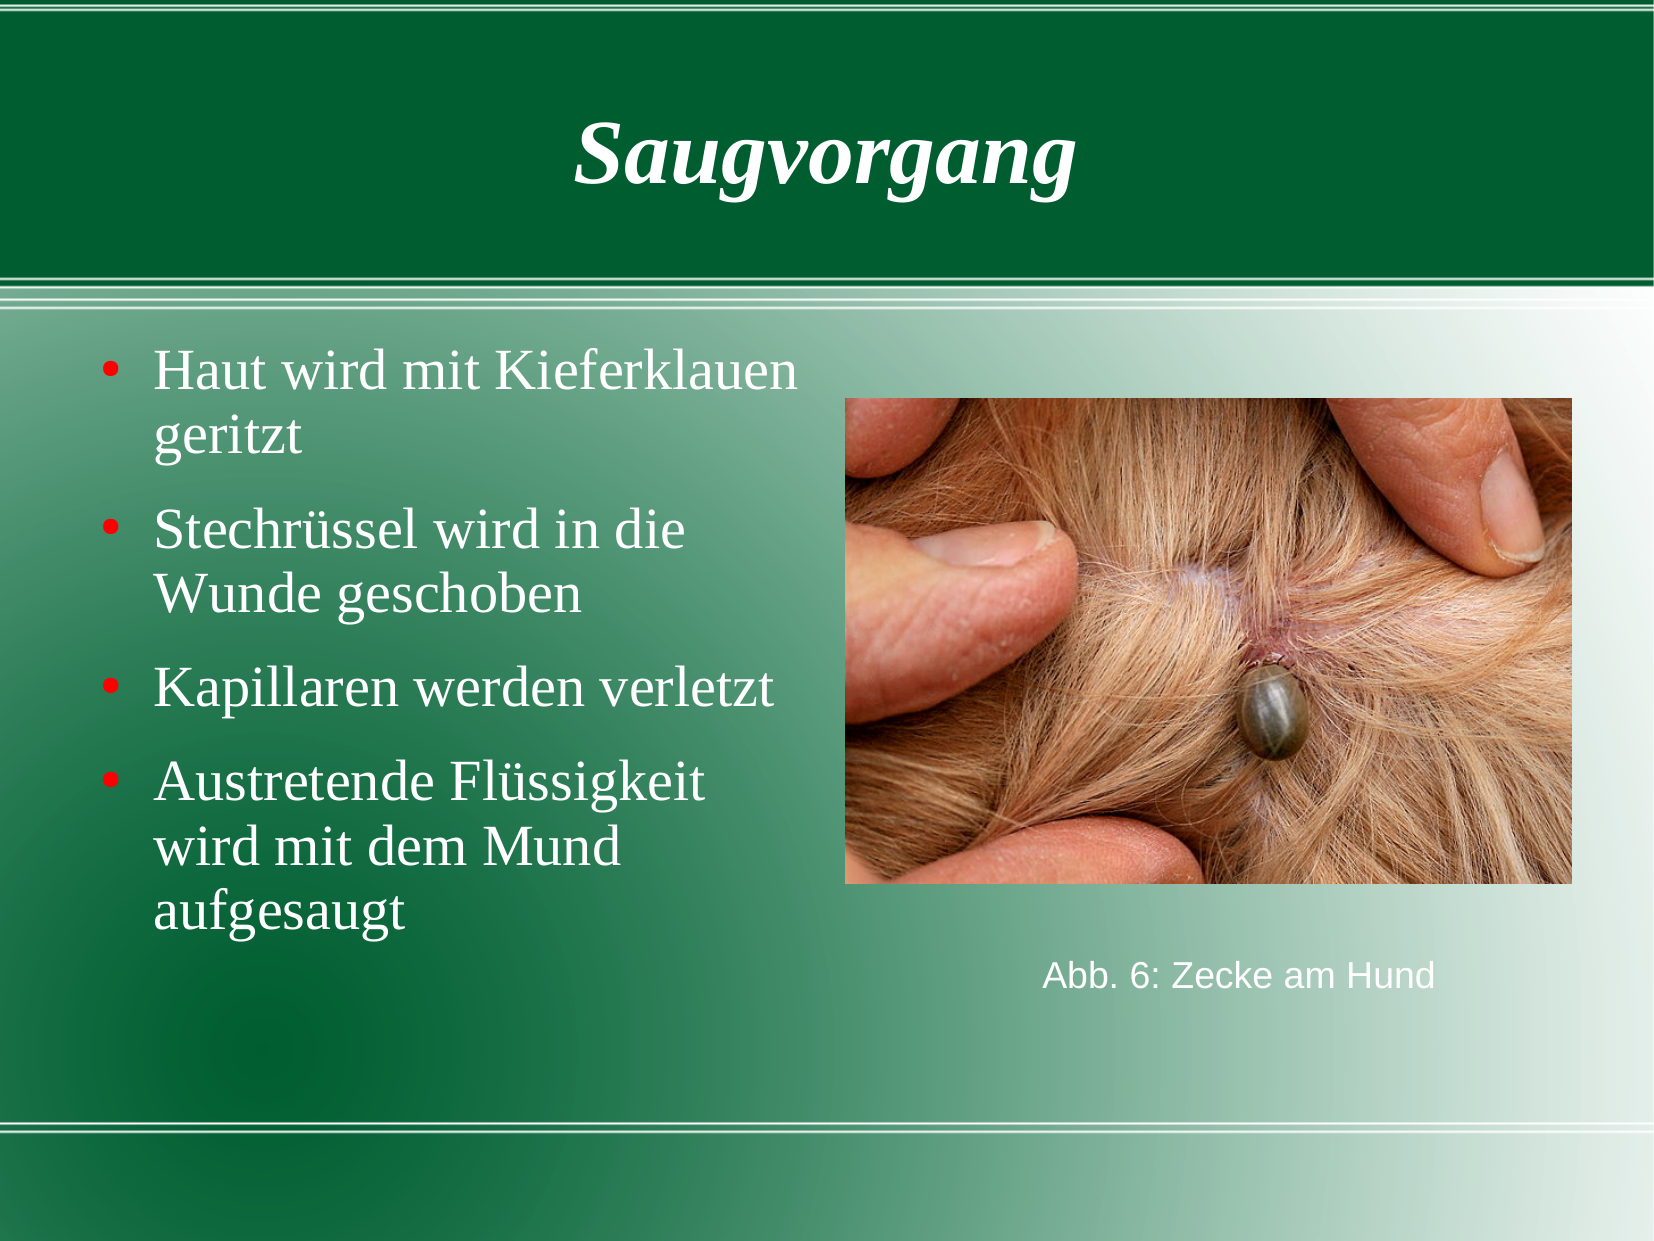

# Saugvorgang
Haut wird mit Kieferklauen geritzt
Stechrüssel wird in die Wunde geschoben
Kapillaren werden verletzt
Austretende Flüssigkeit wird mit dem Mund aufgesaugt
Abb. 6: Zecke am Hund